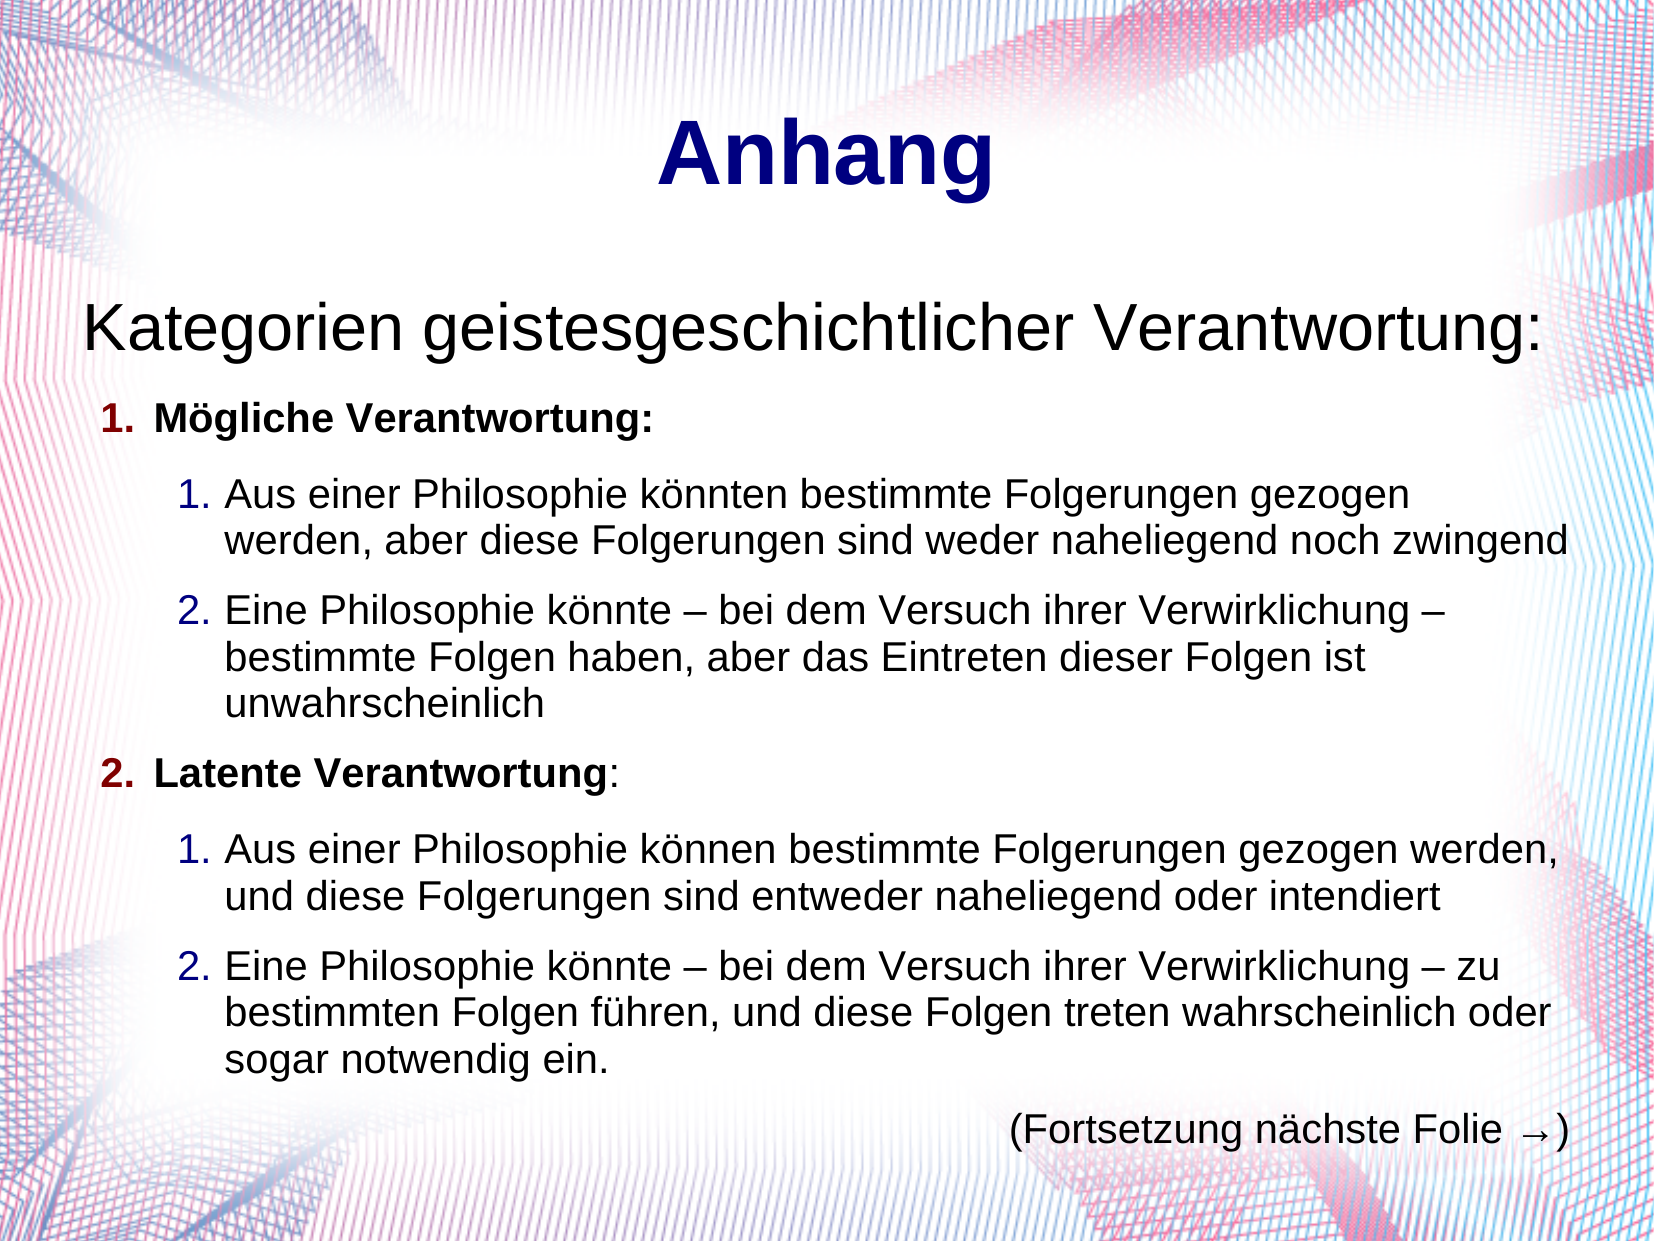

# Anhang
Kategorien geistesgeschichtlicher Verantwortung:
Mögliche Verantwortung:
Aus einer Philosophie könnten bestimmte Folgerungen gezogen werden, aber diese Folgerungen sind weder naheliegend noch zwingend
Eine Philosophie könnte – bei dem Versuch ihrer Verwirklichung – bestimmte Folgen haben, aber das Eintreten dieser Folgen ist unwahrscheinlich
Latente Verantwortung:
Aus einer Philosophie können bestimmte Folgerungen gezogen werden, und diese Folgerungen sind entweder naheliegend oder intendiert
Eine Philosophie könnte – bei dem Versuch ihrer Verwirklichung – zu bestimmten Folgen führen, und diese Folgen treten wahrscheinlich oder sogar notwendig ein.
(Fortsetzung nächste Folie →)